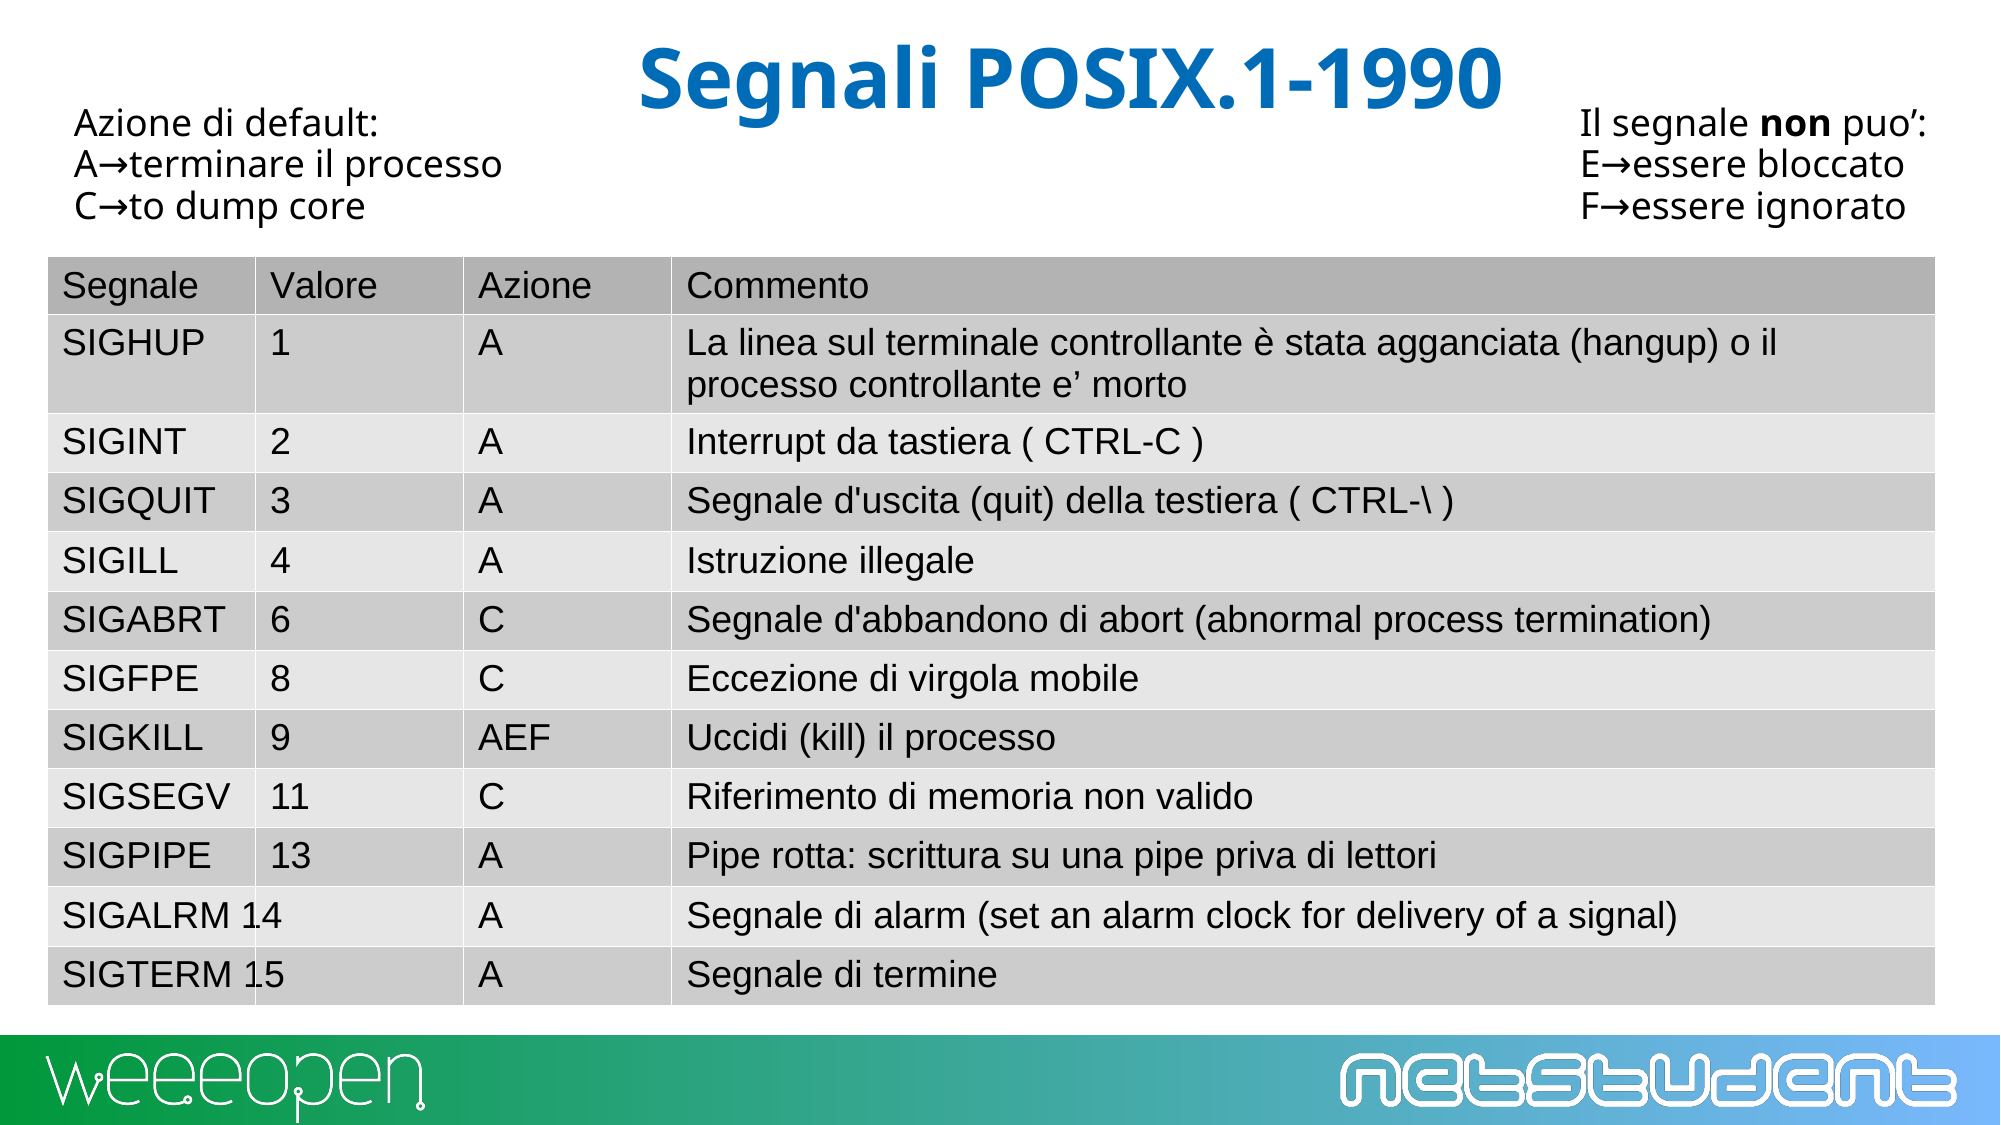

Segnali POSIX.1-1990
Azione di default:
Il segnale non puo’:
A→terminare il processo
E→essere bloccato
C→to dump core
F→essere ignorato
Segnale
Valore
Azione
Commento
SIGHUP
1
A
La linea sul terminale controllante è stata agganciata (hangup) o il
processo controllante e’ morto
SIGINT
2
A
Interrupt da tastiera ( CTRL-C )
SIGQUIT
3
A
Segnale d'uscita (quit) della testiera ( CTRL-\ )
SIGILL
4
A
Istruzione illegale
SIGABRT
6
C
Segnale d'abbandono di abort (abnormal process termination)
SIGFPE
8
C
Eccezione di virgola mobile
SIGKILL
9
AEF
Uccidi (kill) il processo
SIGSEGV
11
C
Riferimento di memoria non valido
SIGPIPE
13
A
Pipe rotta: scrittura su una pipe priva di lettori
SIGALRM 14
A
Segnale di alarm (set an alarm clock for delivery of a signal)
SIGTERM 15
A
Segnale di termine